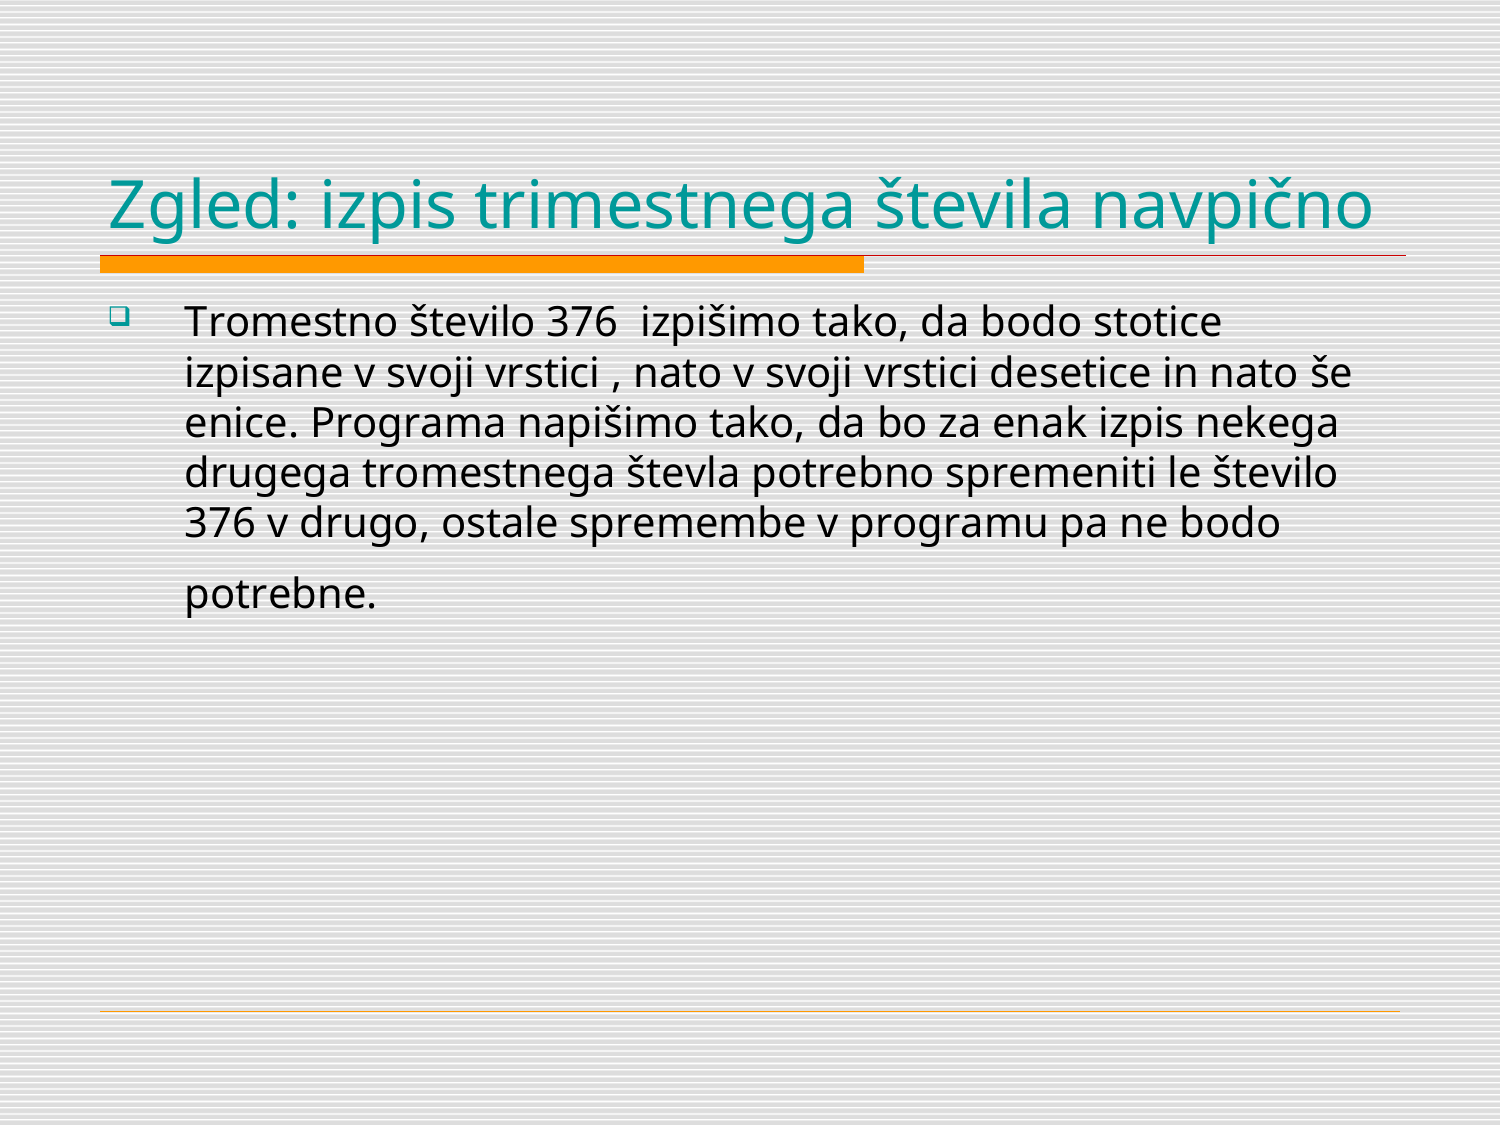

# Zgled: izpis trimestnega števila navpično
Tromestno število 376 izpišimo tako, da bodo stotice izpisane v svoji vrstici , nato v svoji vrstici desetice in nato še enice. Programa napišimo tako, da bo za enak izpis nekega drugega tromestnega števla potrebno spremeniti le število 376 v drugo, ostale spremembe v programu pa ne bodo potrebne.